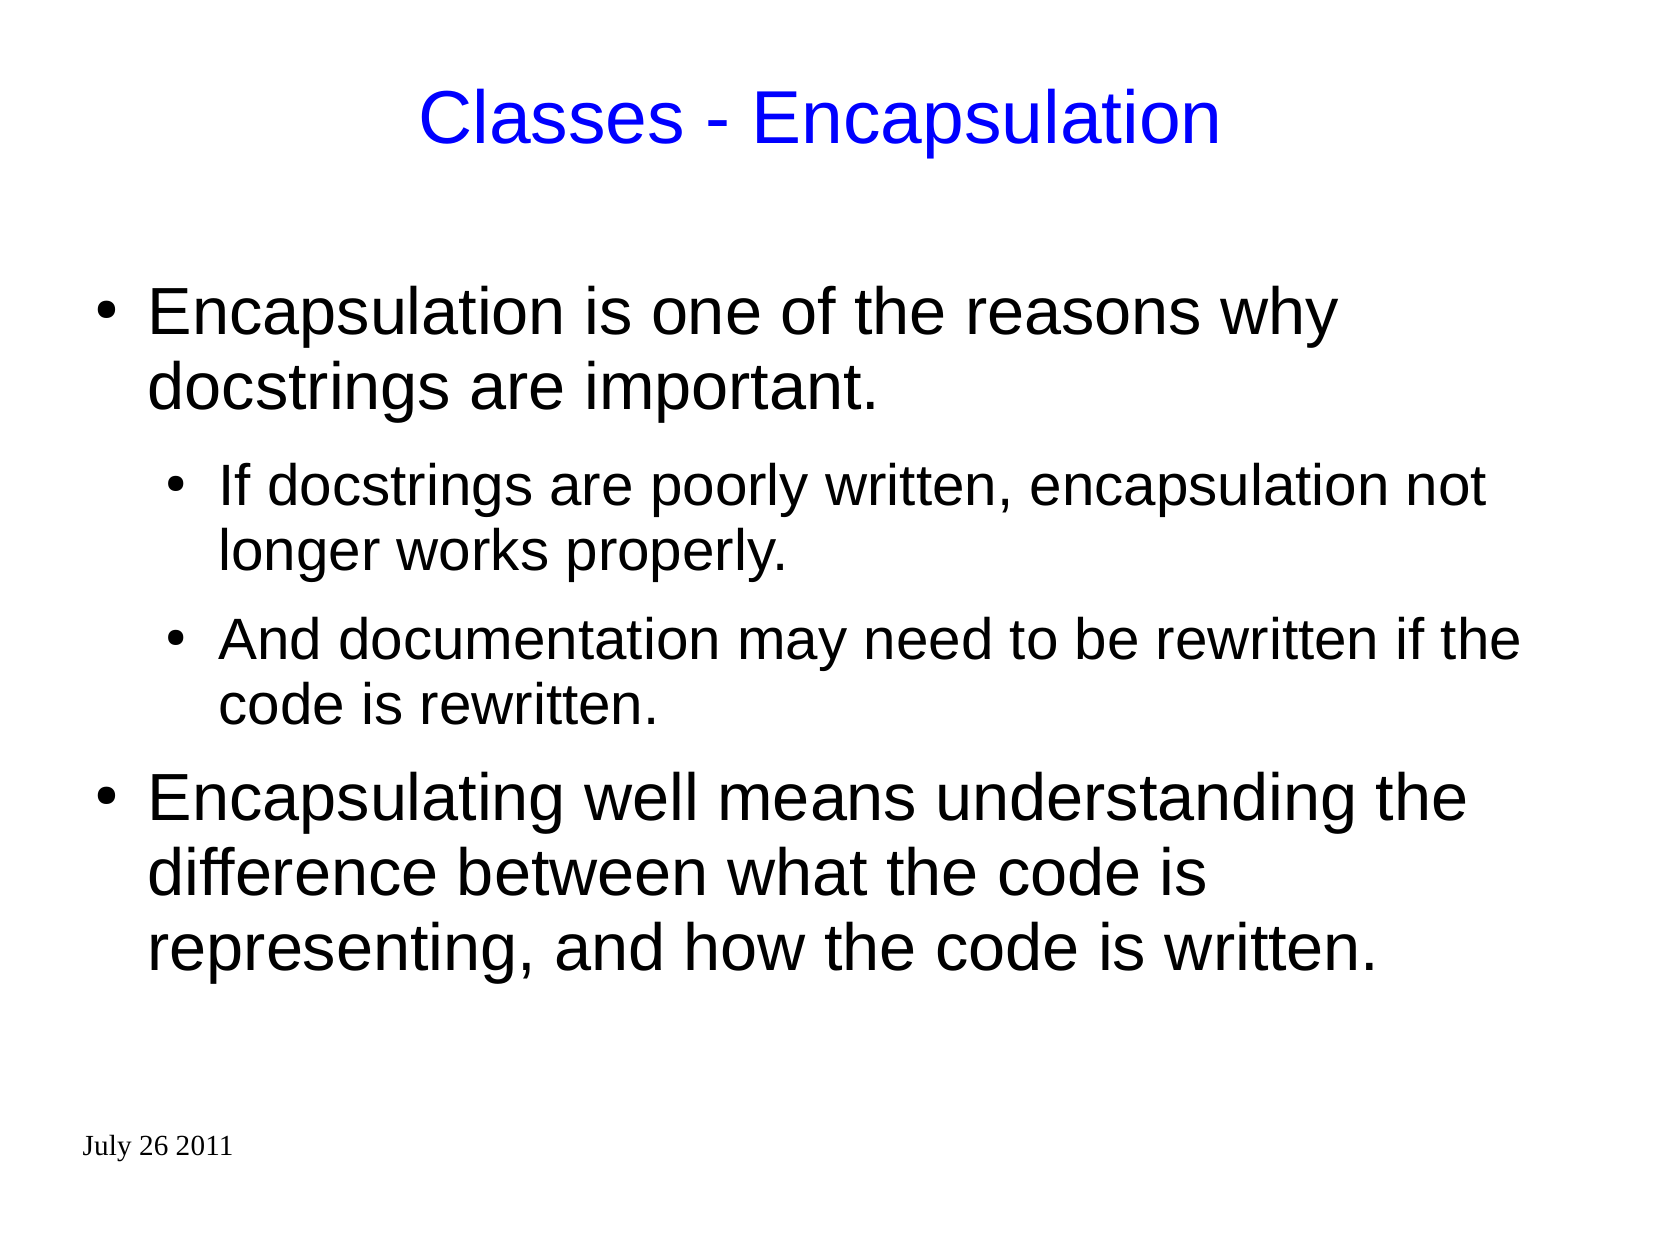

# Classes - Encapsulation
Encapsulation is one of the reasons why docstrings are important.
If docstrings are poorly written, encapsulation not longer works properly.
And documentation may need to be rewritten if the code is rewritten.
Encapsulating well means understanding the difference between what the code is representing, and how the code is written.
July 26 2011